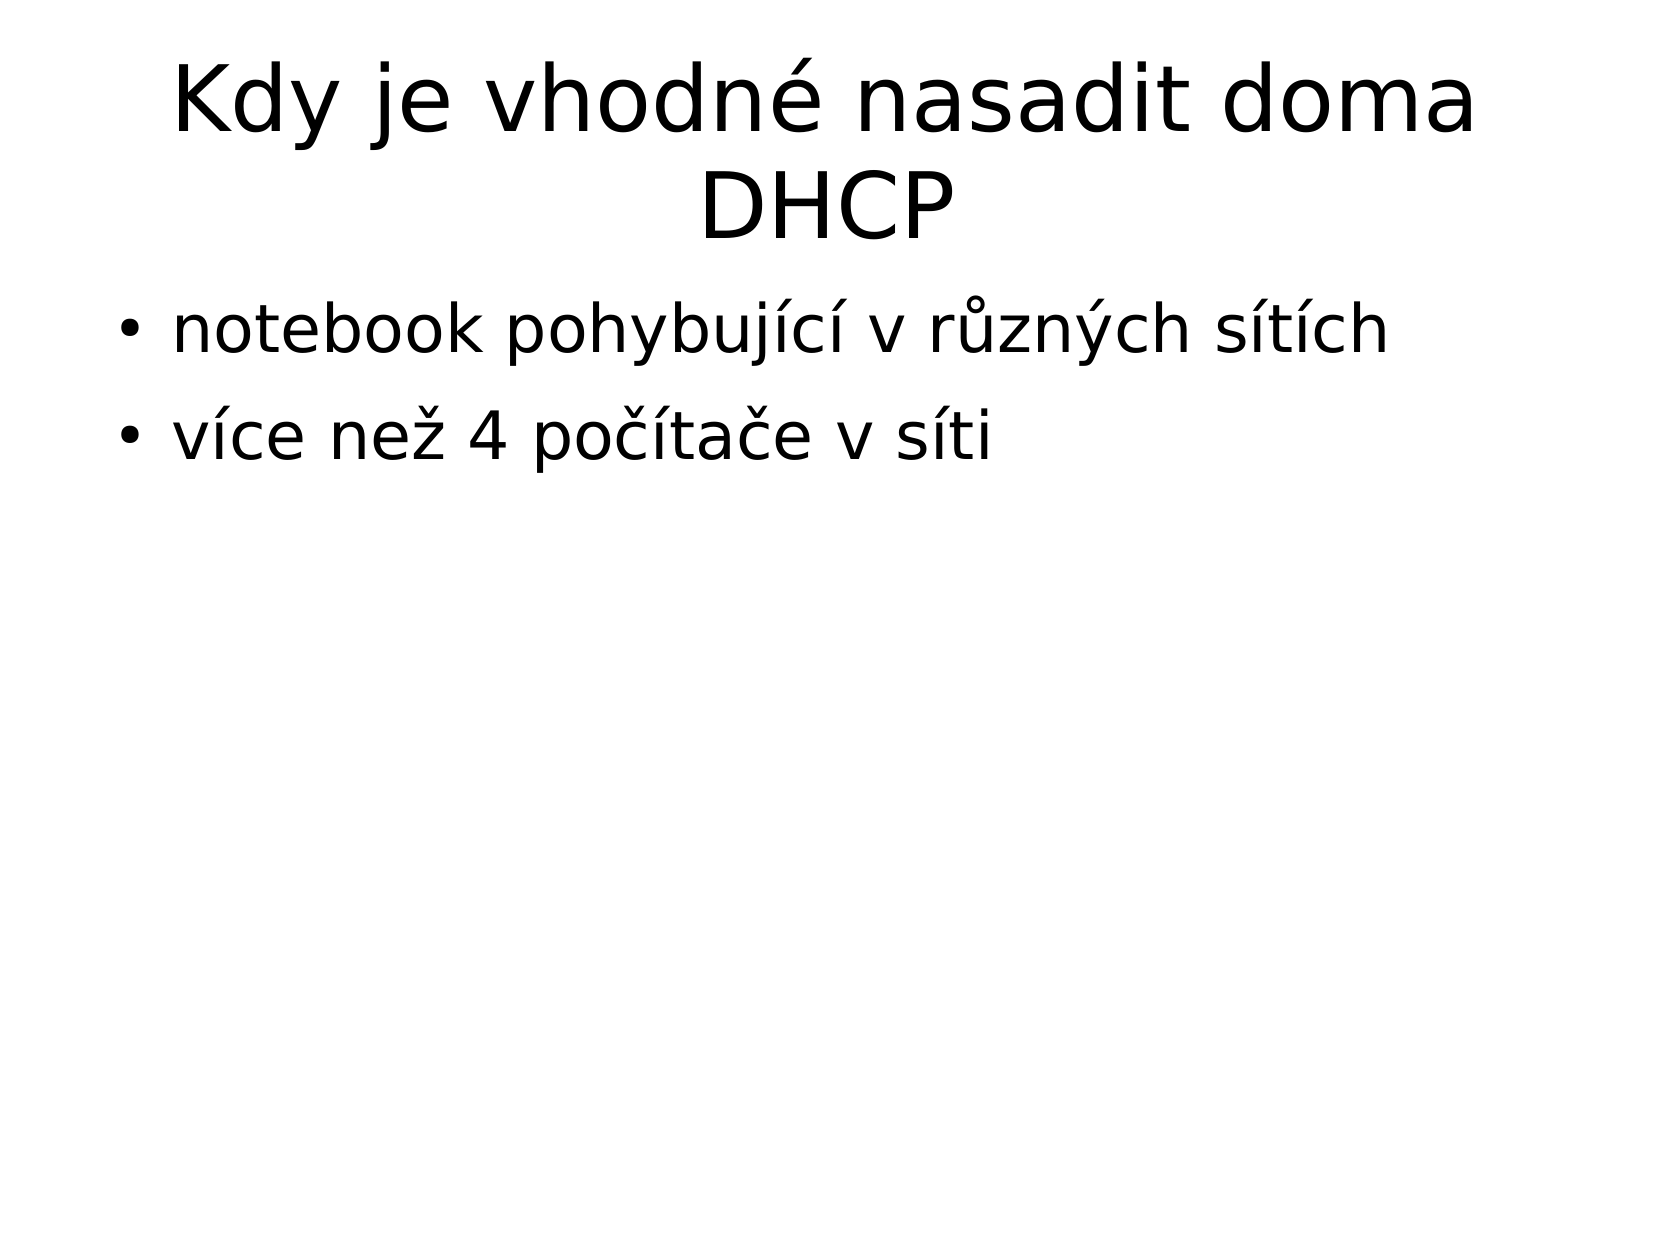

# Kdy je vhodné nasadit doma DHCP
notebook pohybující v různých sítích
více než 4 počítače v síti